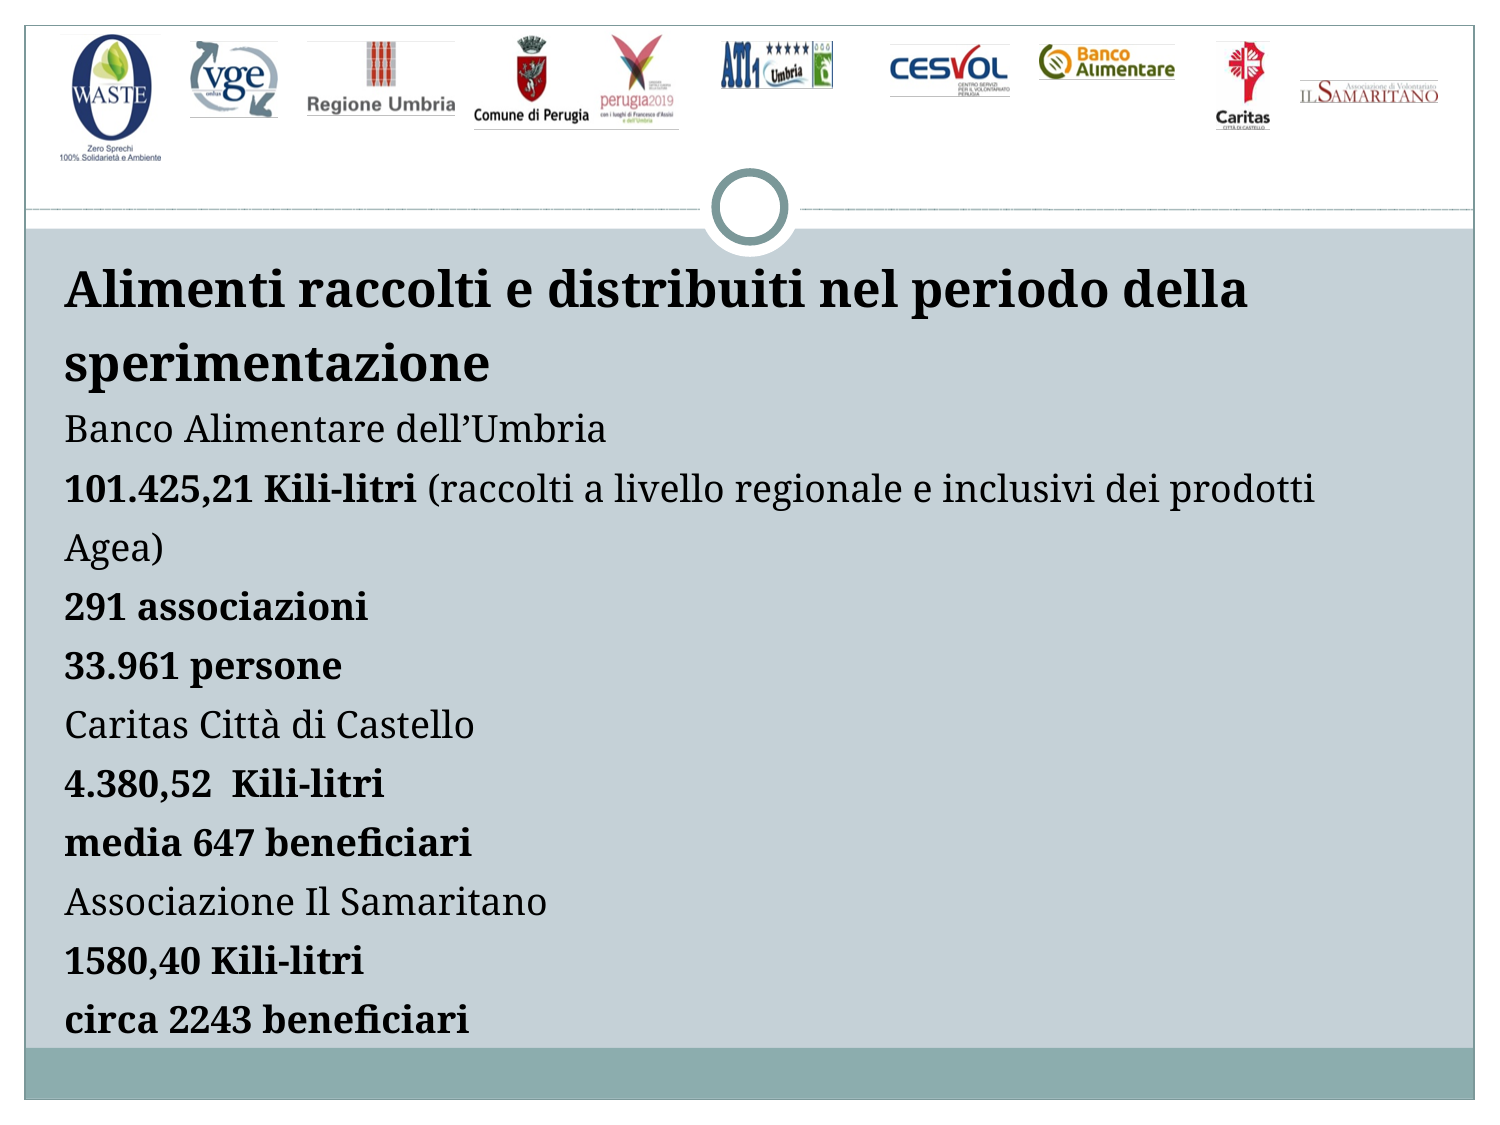

#
Alimenti raccolti e distribuiti nel periodo della
sperimentazione
Banco Alimentare dell’Umbria
101.425,21 Kili-litri (raccolti a livello regionale e inclusivi dei prodotti
Agea)
291 associazioni
33.961 persone
Caritas Città di Castello
4.380,52 Kili-litri
media 647 beneficiari
Associazione Il Samaritano
1580,40 Kili-litri
circa 2243 beneficiari